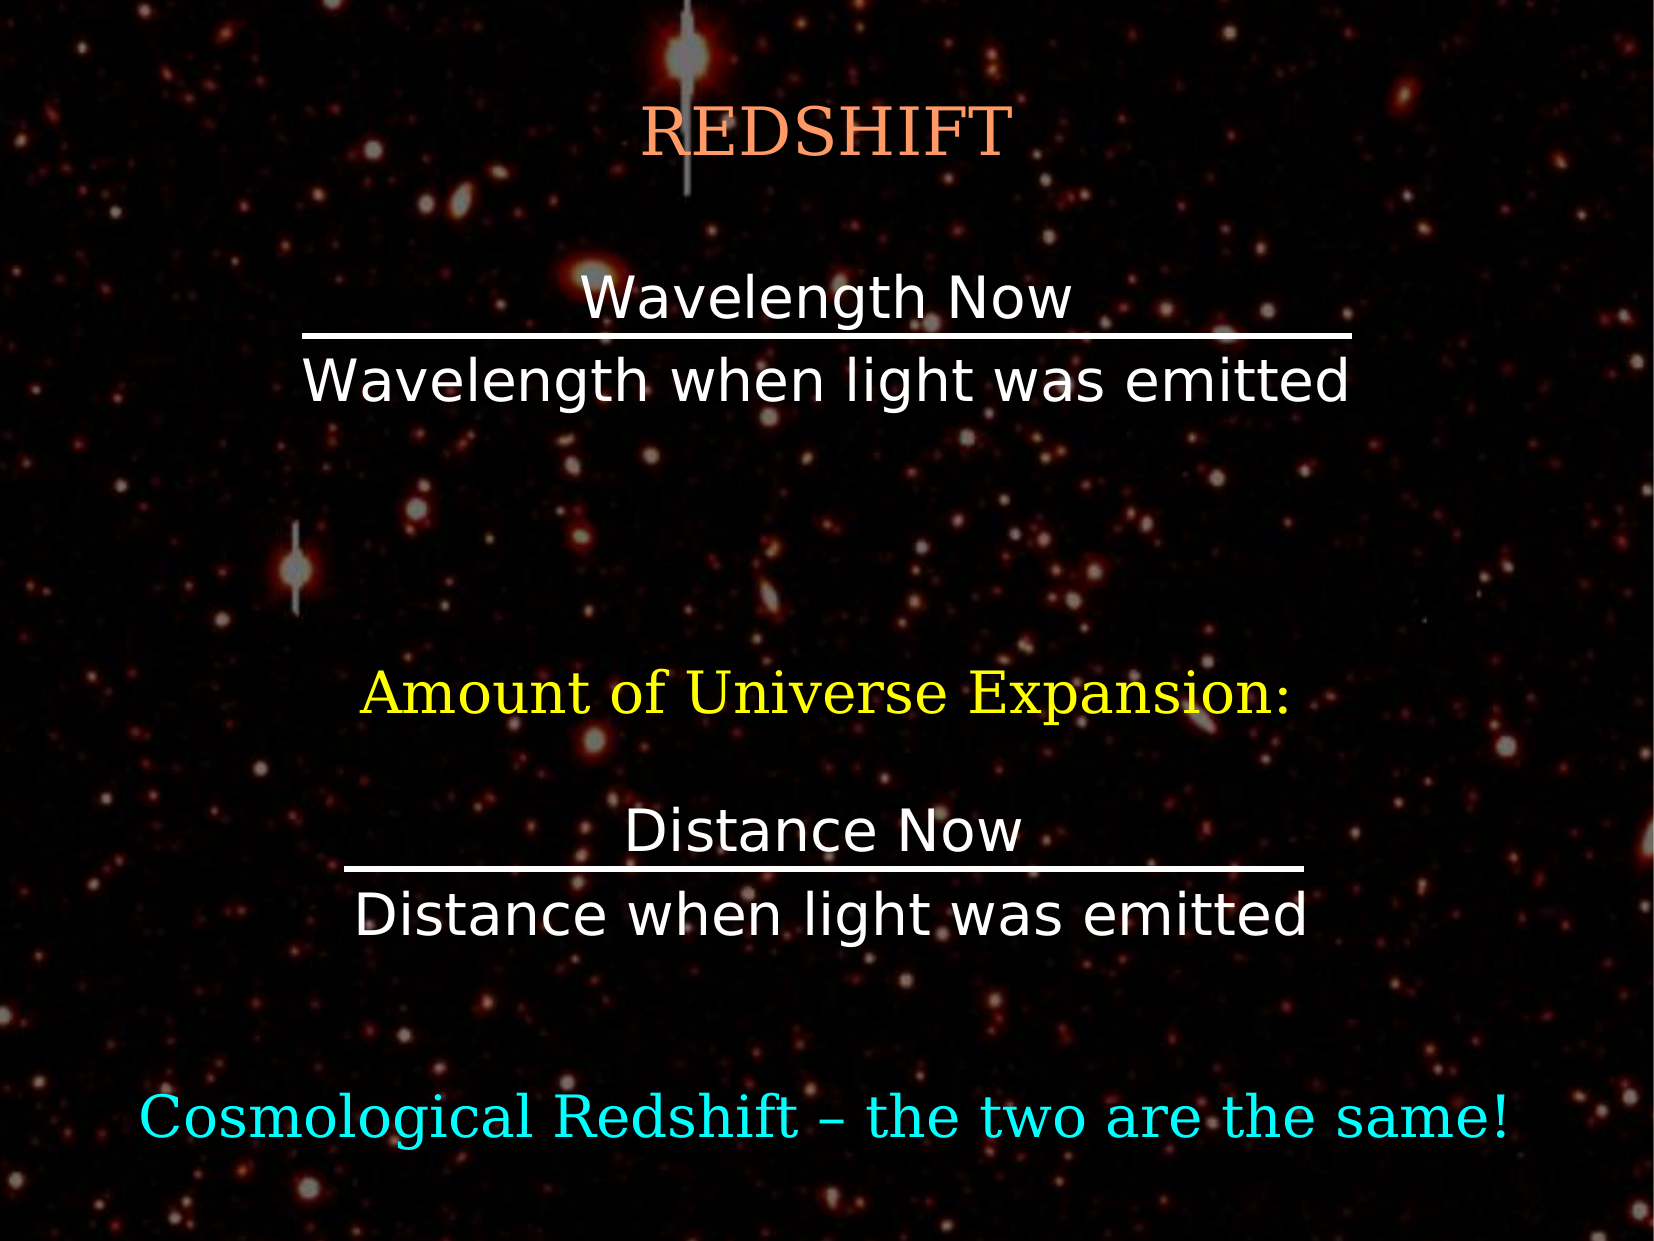

REDSHIFT
Wavelength Now
Wavelength when light was emitted
Amount of Universe Expansion:
Distance Now
Distance when light was emitted
Cosmological Redshift – the two are the same!